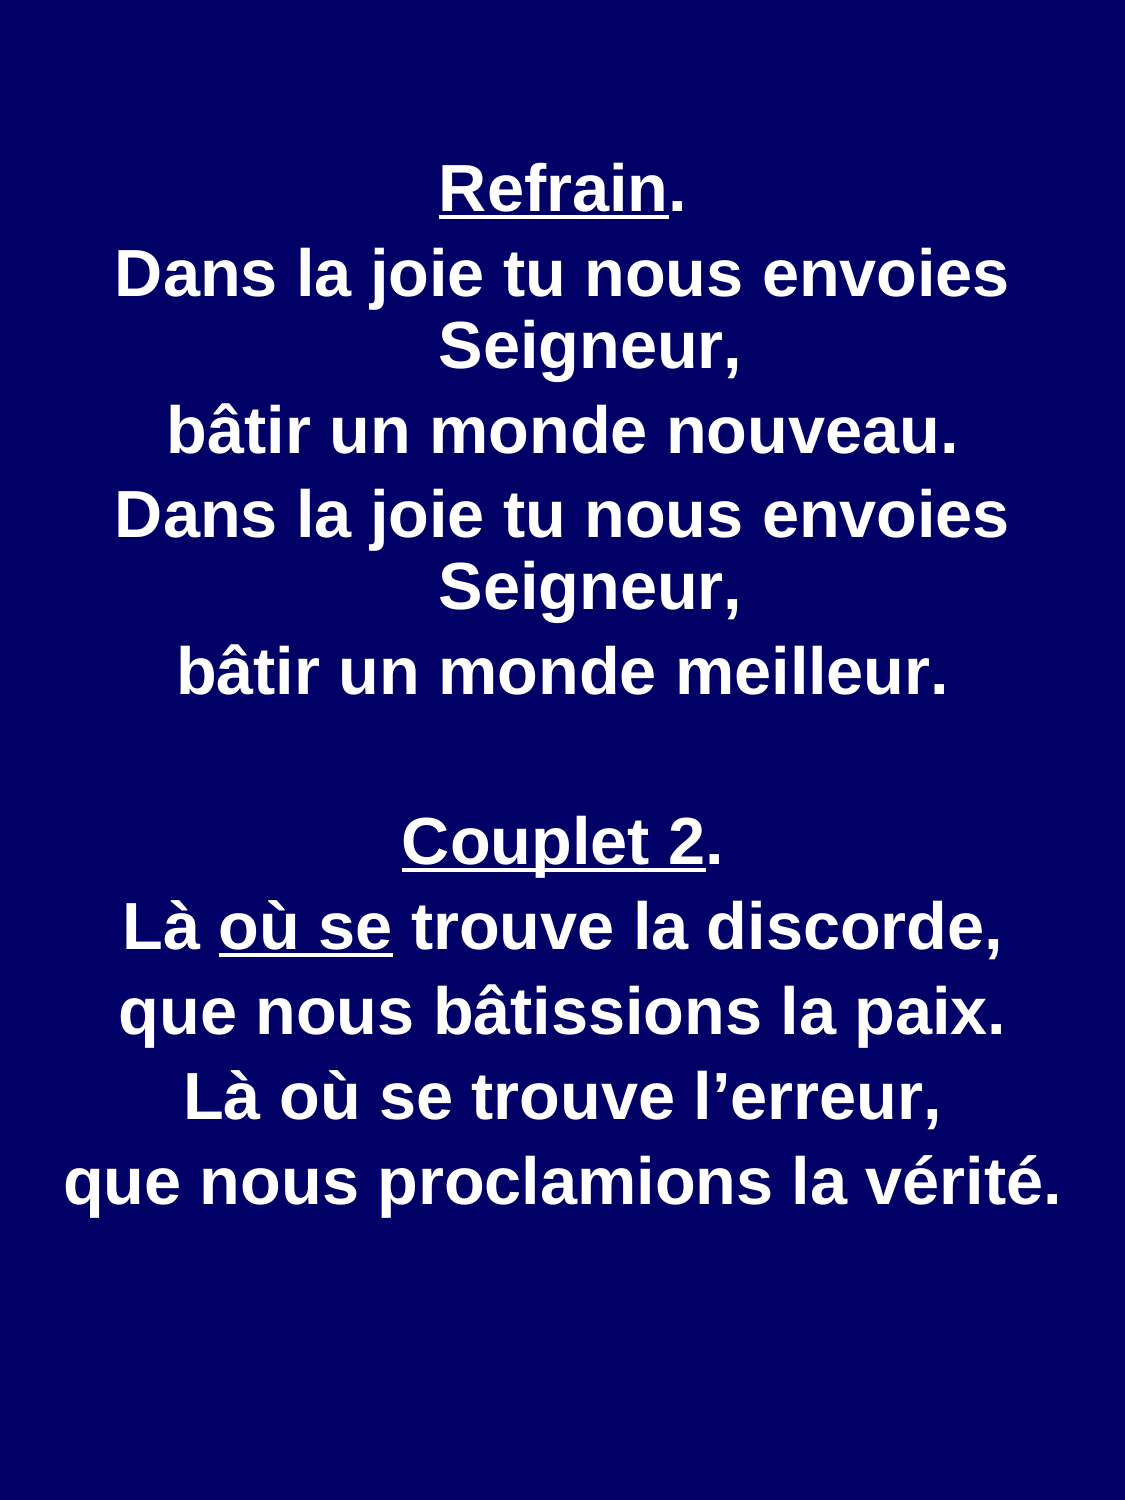

Refrain.
Dans la joie tu nous envoies Seigneur,
bâtir un monde nouveau.
Dans la joie tu nous envoies Seigneur,
bâtir un monde meilleur.
Couplet 2.
Là où se trouve la discorde,
que nous bâtissions la paix.
Là où se trouve l’erreur,
que nous proclamions la vérité.